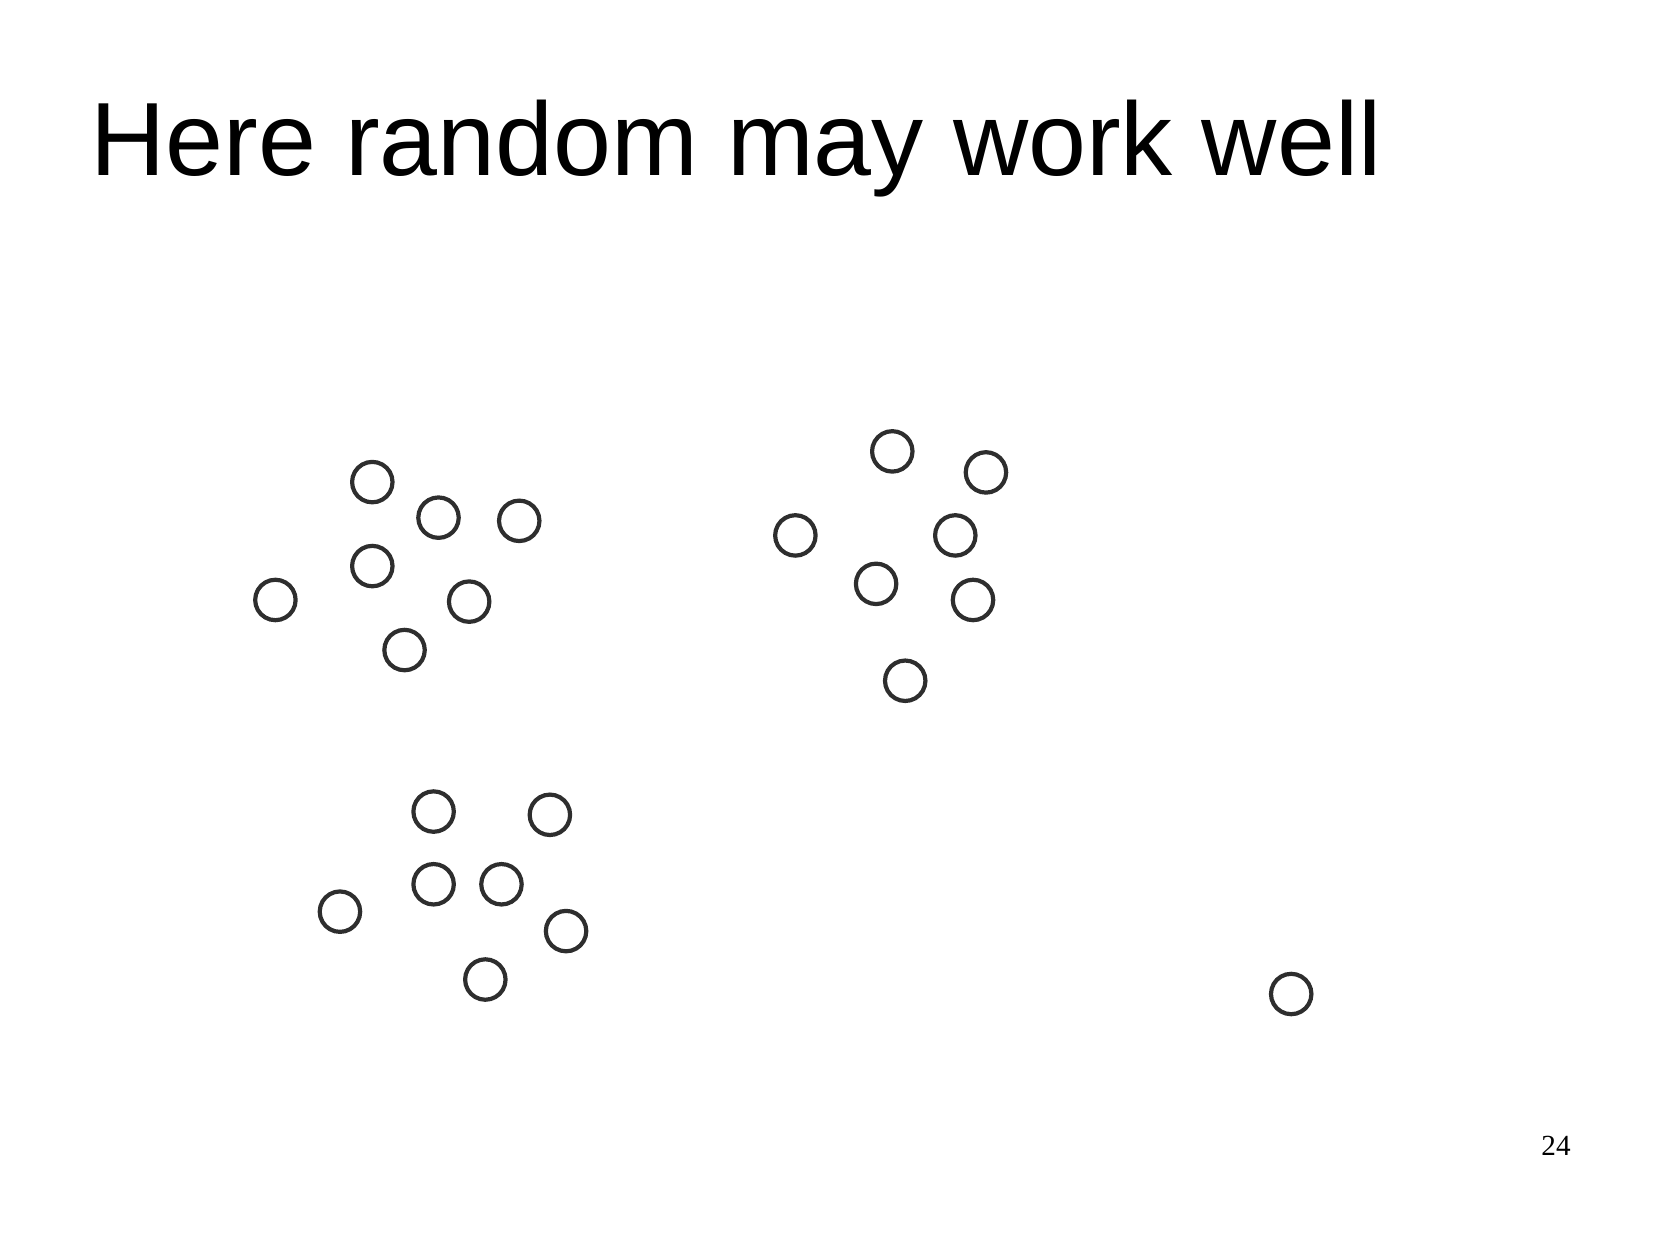

Here random may work well
Boston University Slideshow Title Goes Here
24